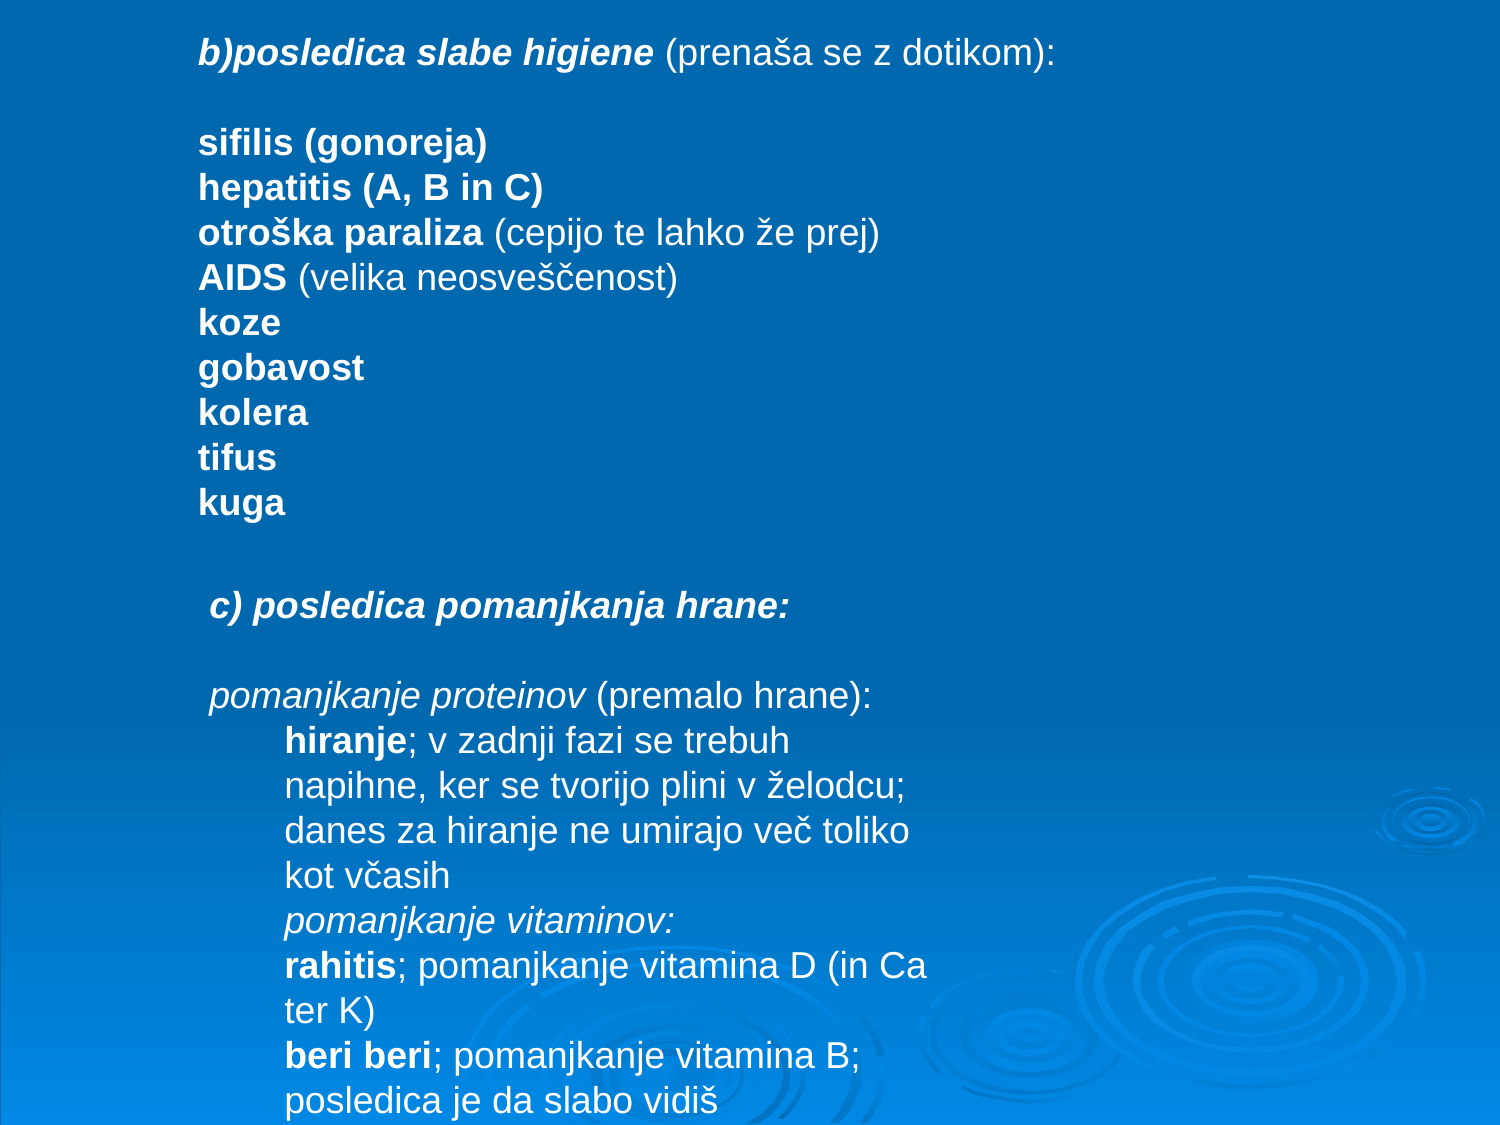

b)posledica slabe higiene (prenaša se z dotikom):
sifilis (gonoreja)
hepatitis (A, B in C)
otroška paraliza (cepijo te lahko že prej)
AIDS (velika neosveščenost)
koze
gobavost
kolera
tifus
kuga
c) posledica pomanjkanja hrane:
pomanjkanje proteinov (premalo hrane):
hiranje; v zadnji fazi se trebuh napihne, ker se tvorijo plini v želodcu; danes za hiranje ne umirajo več toliko kot včasih
pomanjkanje vitaminov:
rahitis; pomanjkanje vitamina D (in Ca ter K)
beri beri; pomanjkanje vitamina B; posledica je da slabo vidiš
skorbut; pomanjkanje vitamina